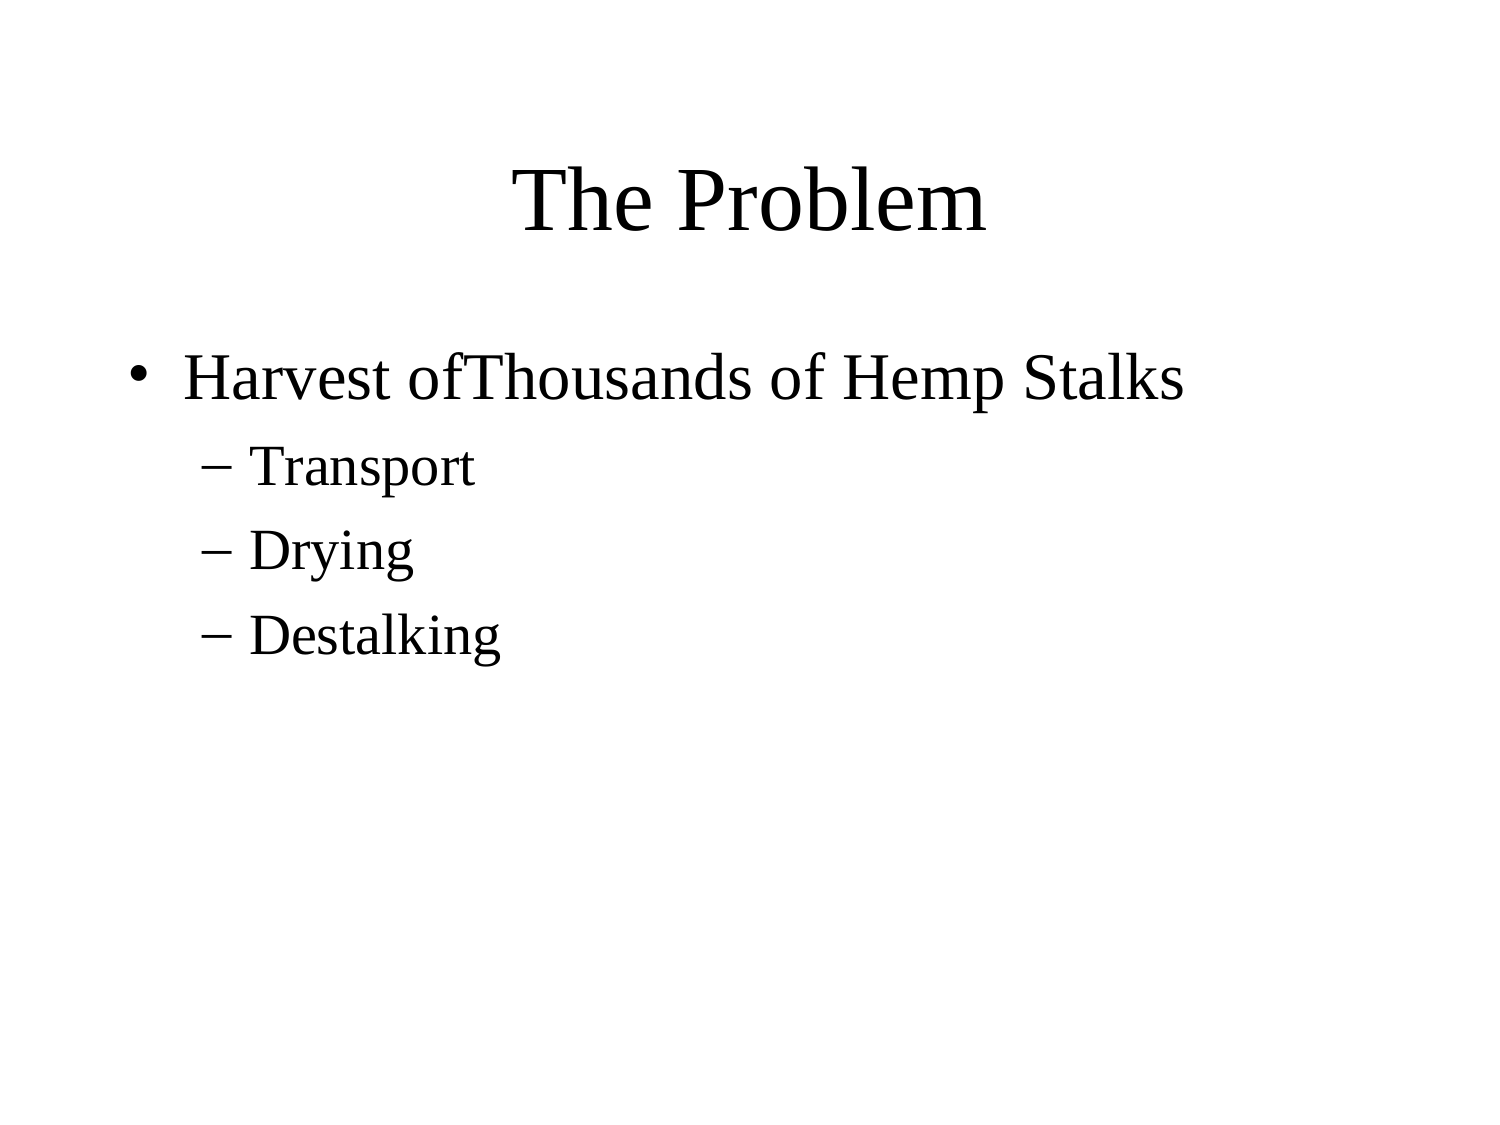

# The Problem
Harvest ofThousands of Hemp Stalks
Transport
Drying
Destalking